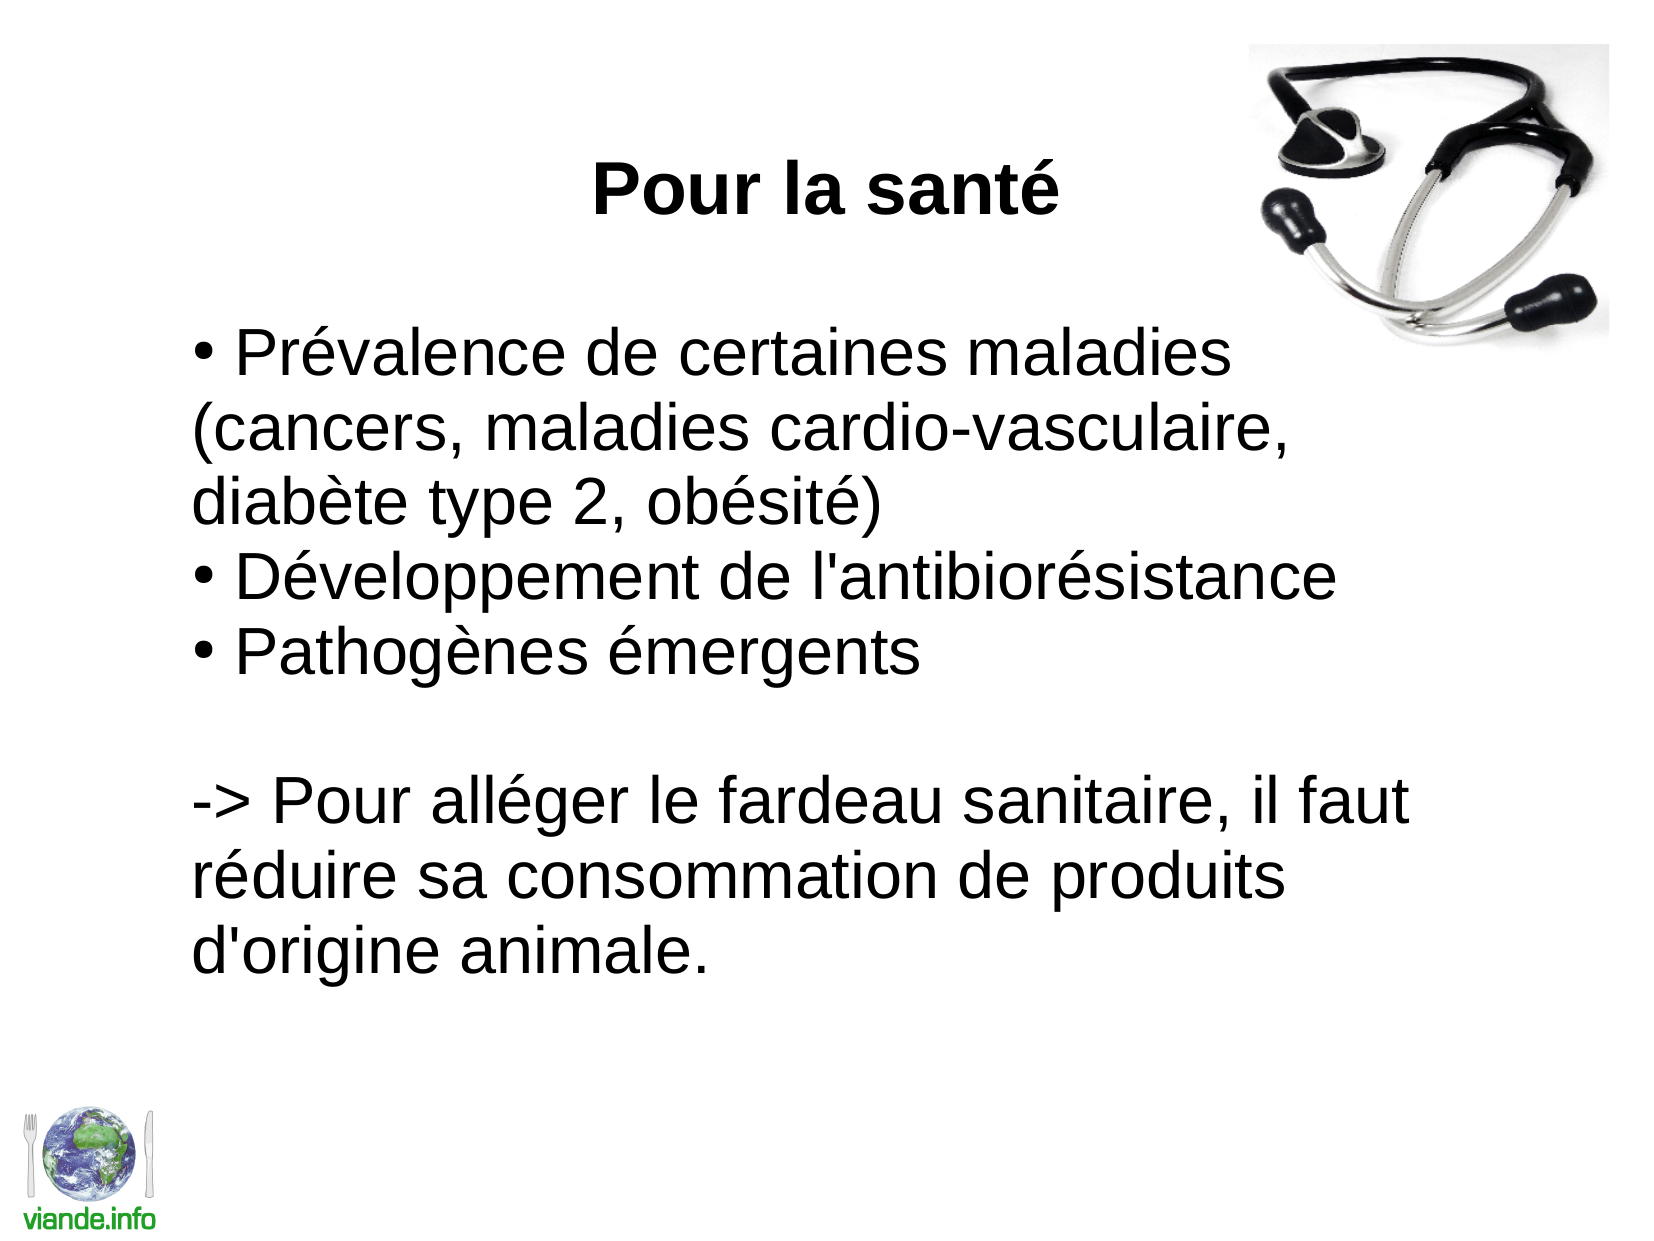

Pour la santé
 Prévalence de certaines maladies (cancers, maladies cardio-vasculaire, diabète type 2, obésité)
 Développement de l'antibiorésistance
 Pathogènes émergents
-> Pour alléger le fardeau sanitaire, il faut réduire sa consommation de produits d'origine animale.